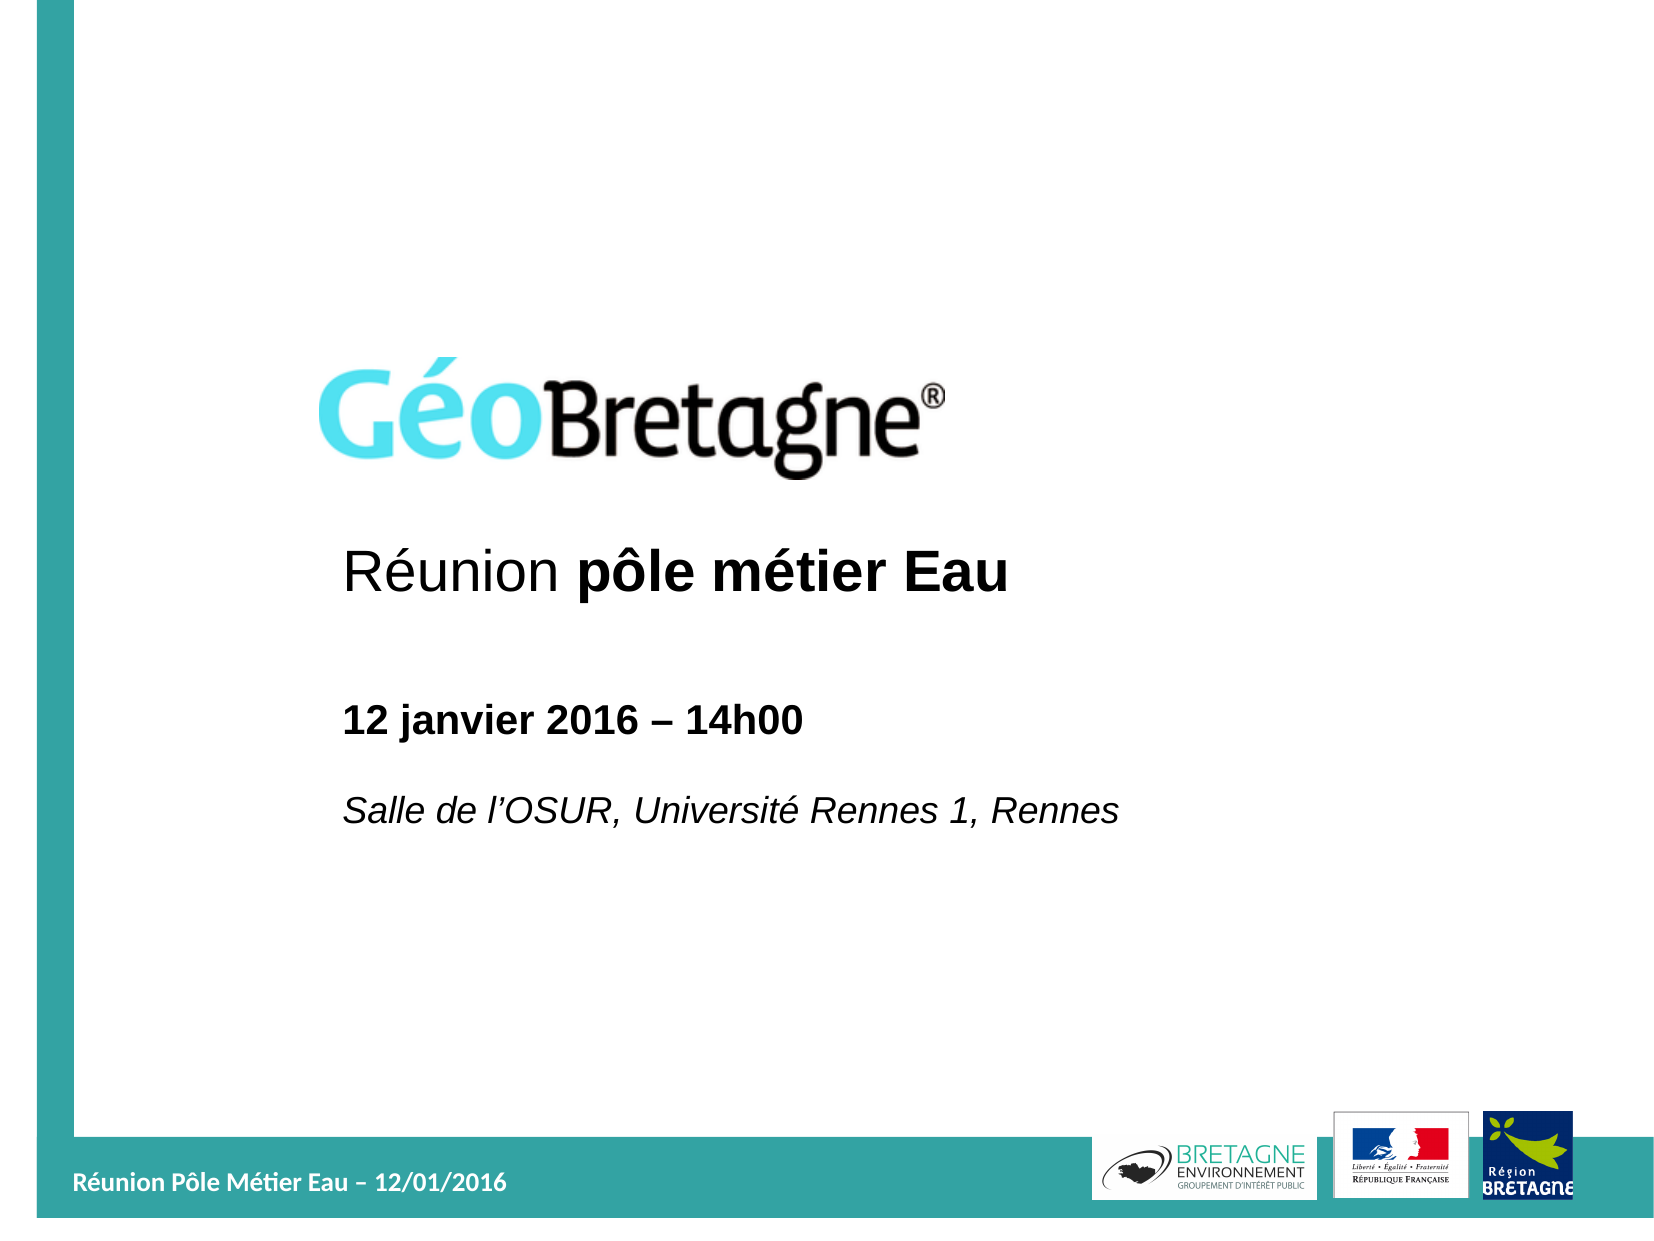

Réunion pôle métier Eau
12 janvier 2016 – 14h00
Salle de l’OSUR, Université Rennes 1, Rennes